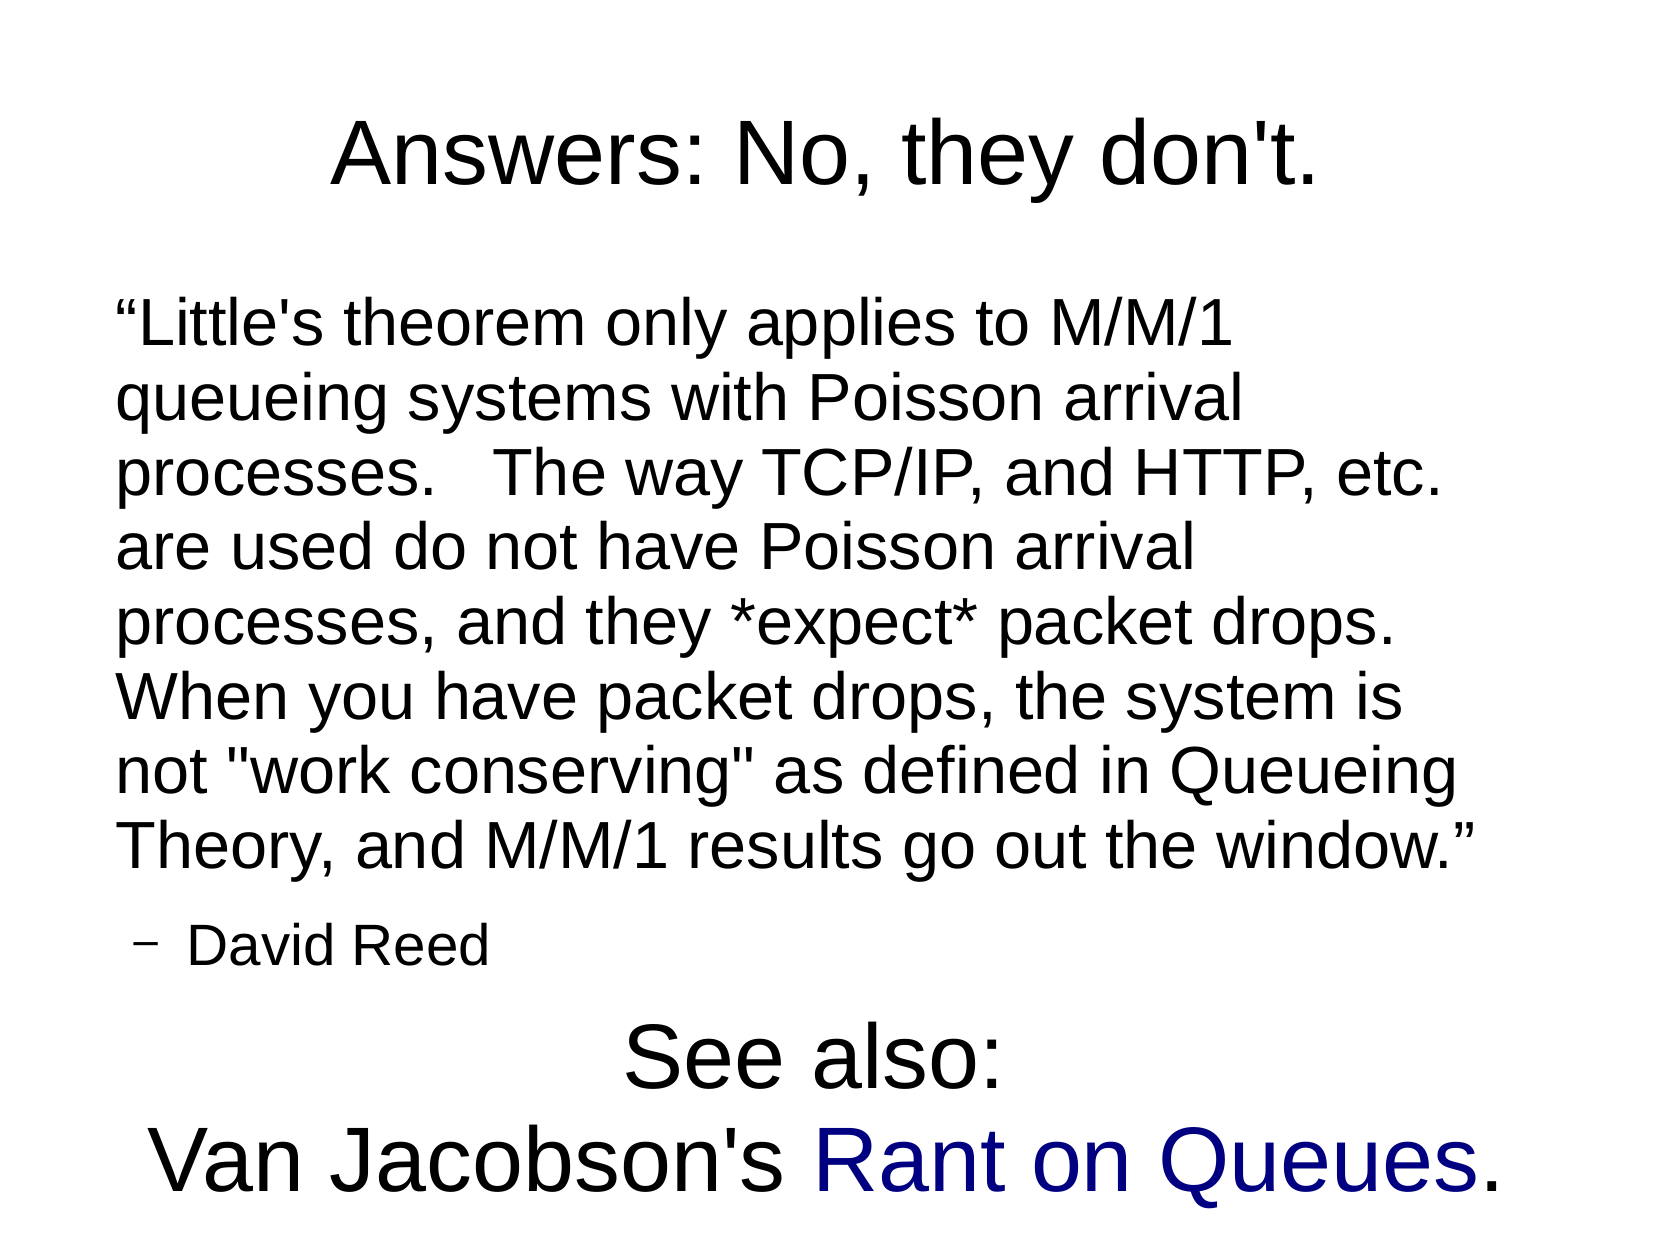

# Answers: No, they don't.
“Little's theorem only applies to M/M/1 queueing systems with Poisson arrival processes. The way TCP/IP, and HTTP, etc. are used do not have Poisson arrival processes, and they *expect* packet drops. When you have packet drops, the system is not "work conserving" as defined in Queueing Theory, and M/M/1 results go out the window.”
David Reed
See also:
Van Jacobson's Rant on Queues.